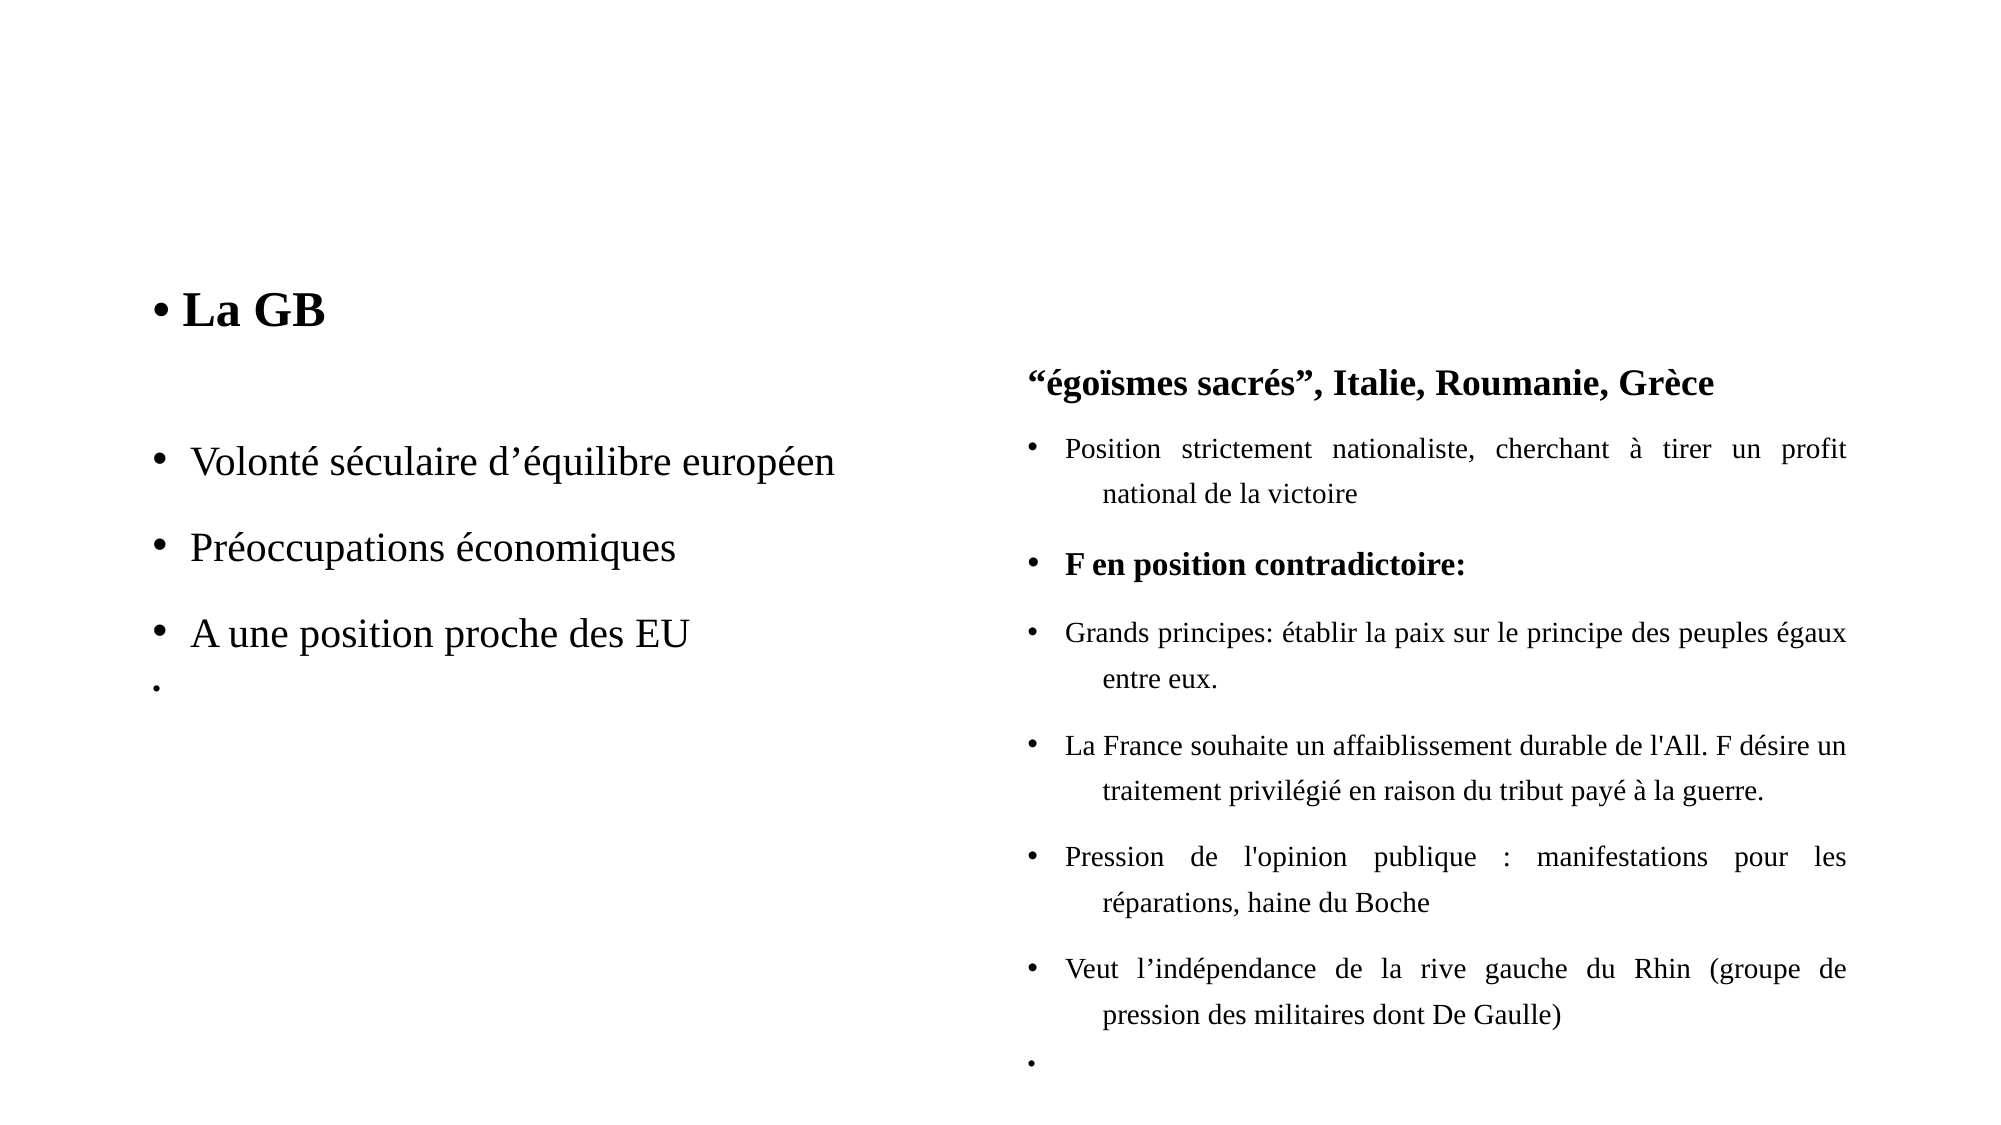

#
• La GB
“égoïsmes sacrés”, Italie, Roumanie, Grèce
Volonté séculaire d’équilibre européen
Préoccupations économiques
A une position proche des EU
Position strictement nationaliste, cherchant à tirer un profit national de la victoire
F en position contradictoire:
Grands principes: établir la paix sur le principe des peuples égaux entre eux.
La France souhaite un affaiblissement durable de l'All. F désire un traitement privilégié en raison du tribut payé à la guerre.
Pression de l'opinion publique : manifestations pour les réparations, haine du Boche
Veut l’indépendance de la rive gauche du Rhin (groupe de pression des militaires dont De Gaulle)